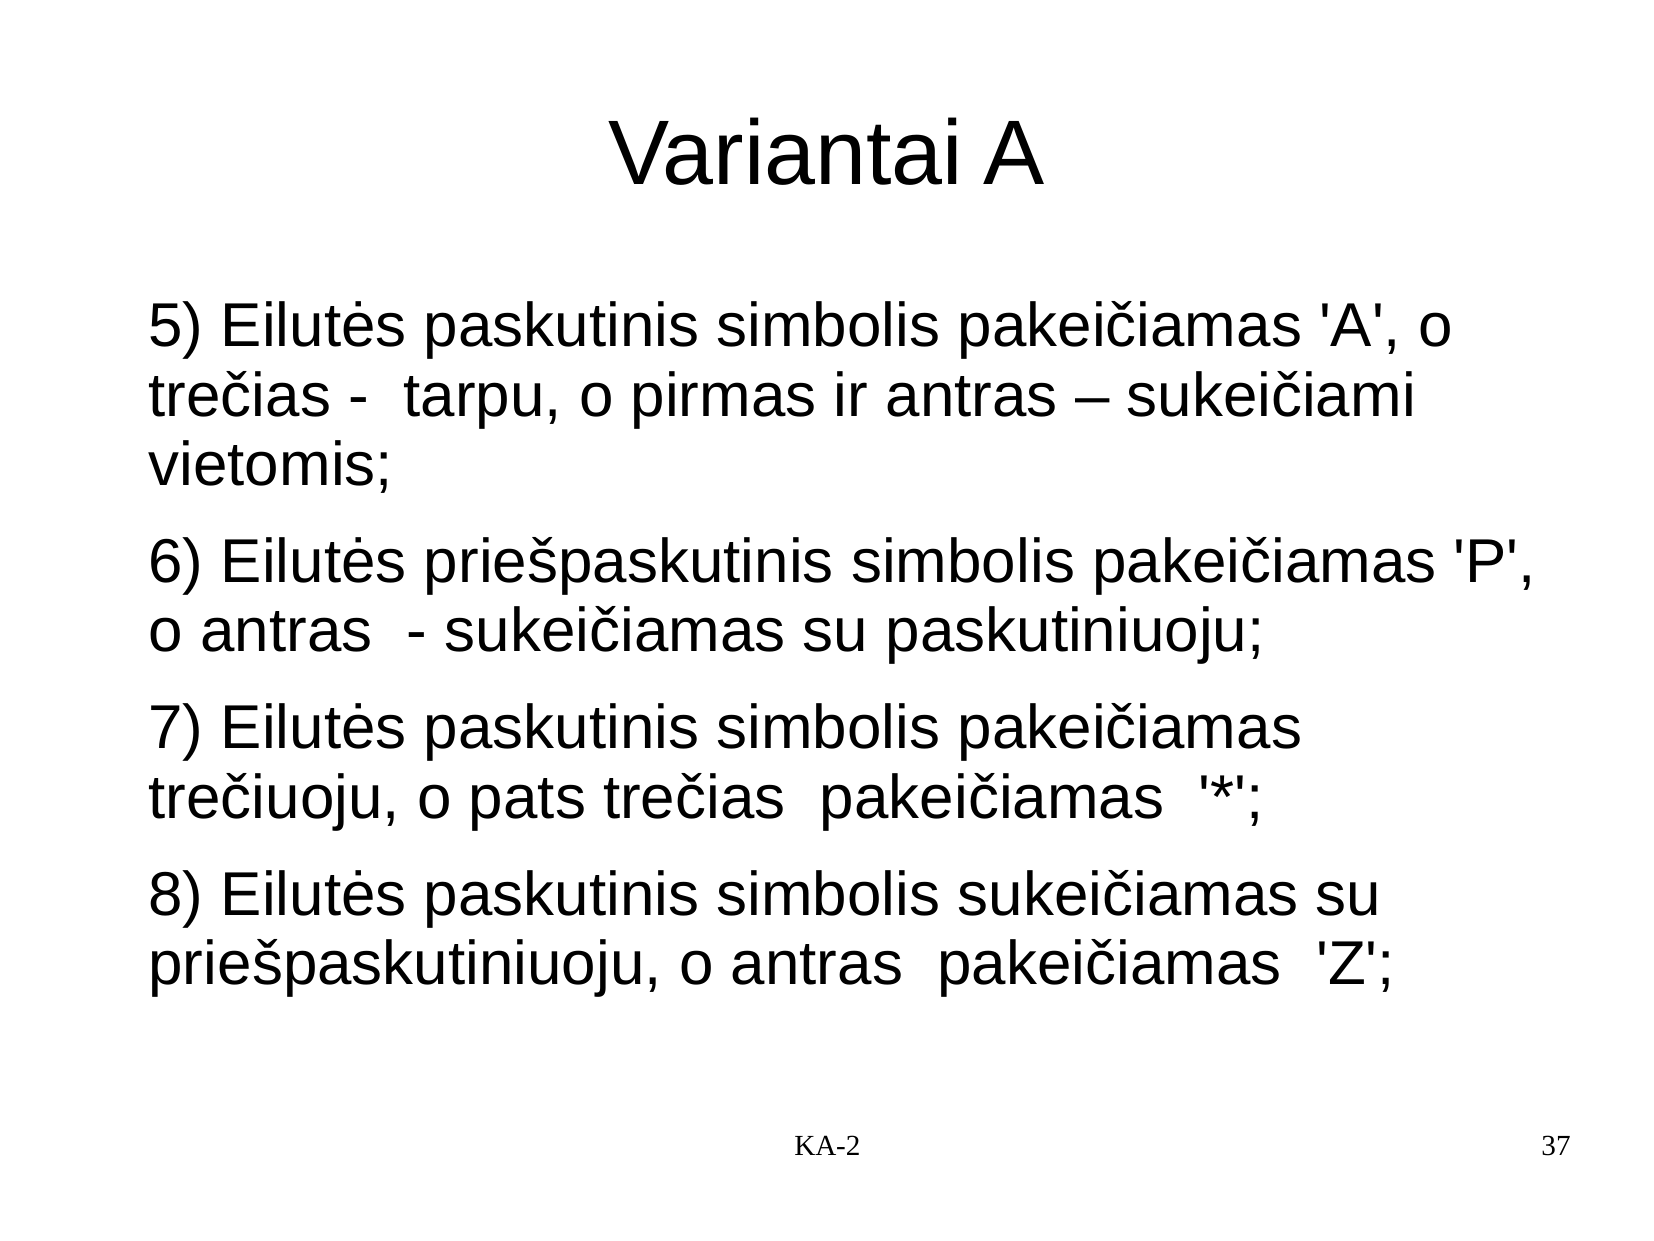

# Variantai A
5) Eilutės paskutinis simbolis pakeičiamas 'A', o trečias - tarpu, o pirmas ir antras – sukeičiami vietomis;
6) Eilutės priešpaskutinis simbolis pakeičiamas 'P', o antras - sukeičiamas su paskutiniuoju;
7) Eilutės paskutinis simbolis pakeičiamas trečiuoju, o pats trečias pakeičiamas '*';
8) Eilutės paskutinis simbolis sukeičiamas su priešpaskutiniuoju, o antras pakeičiamas 'Z';
KA-2
37